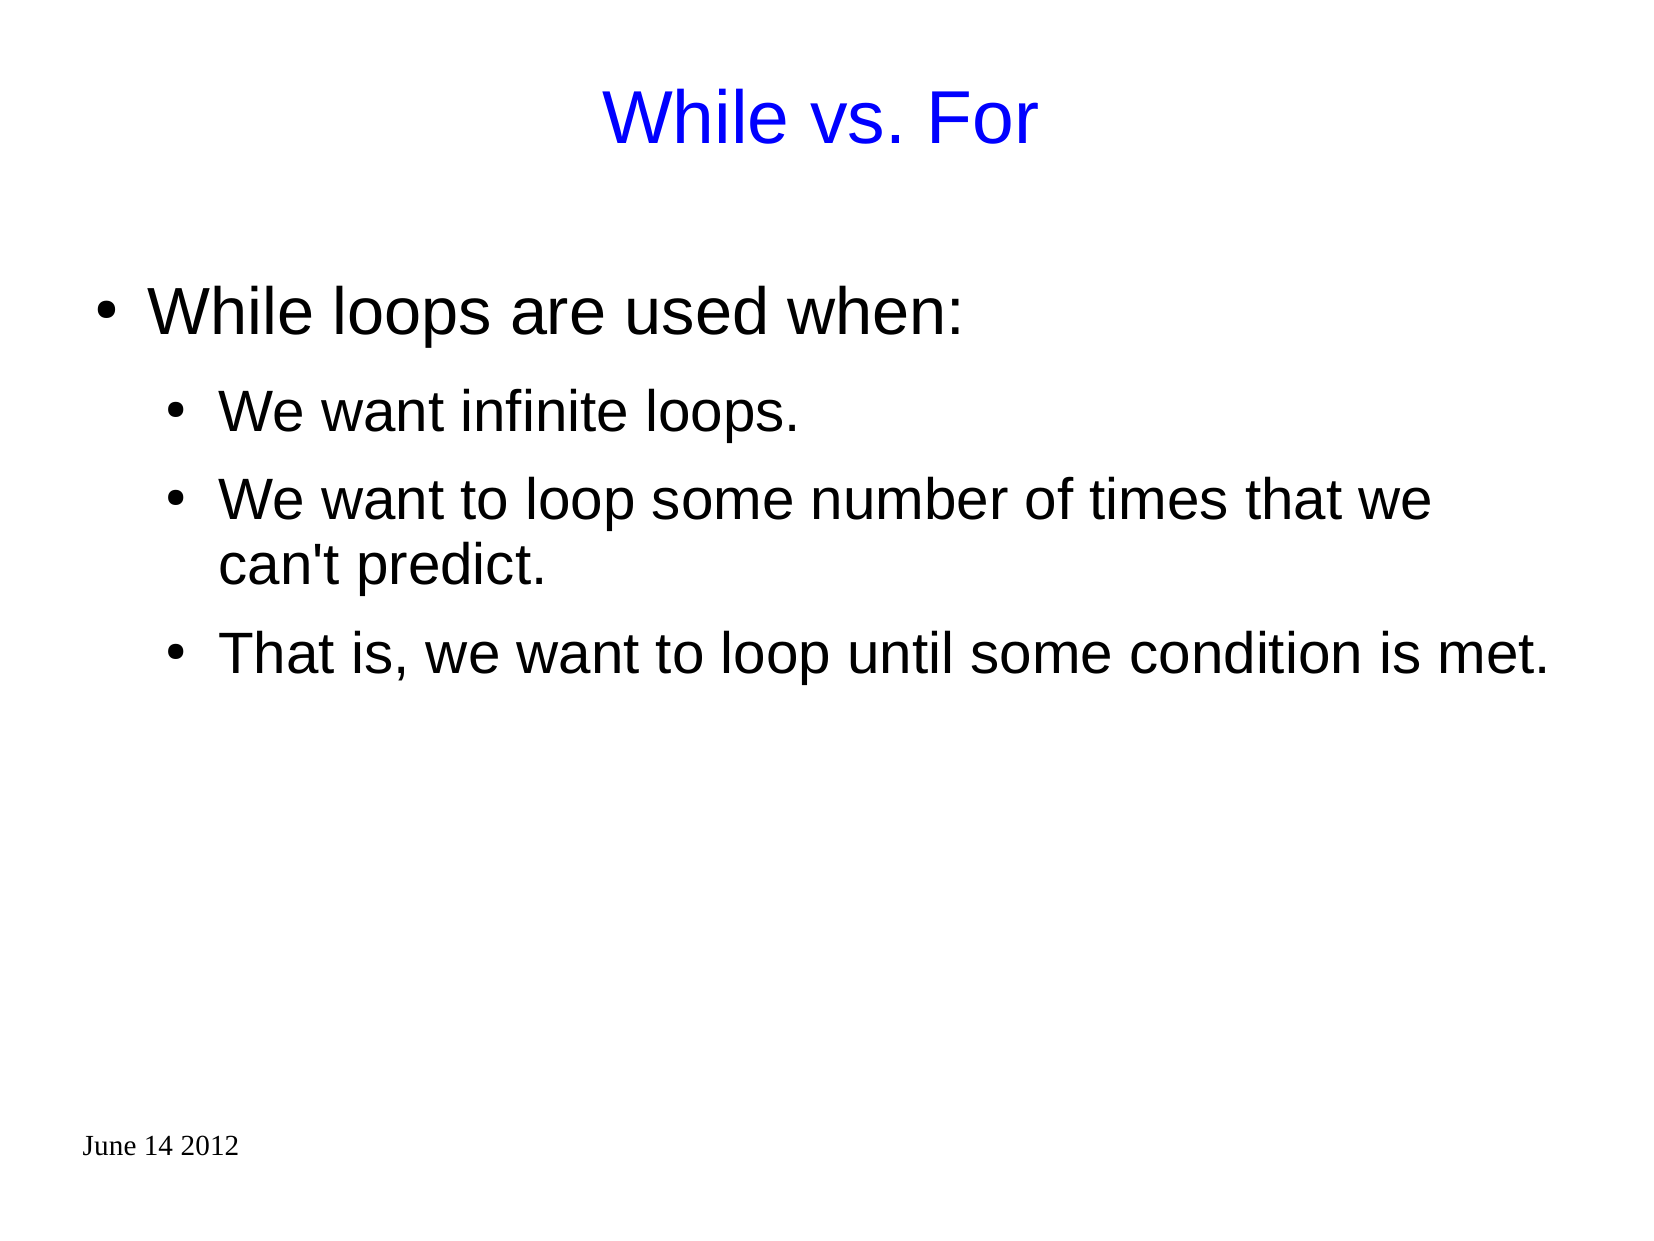

# While vs. For
While loops are used when:
We want infinite loops.
We want to loop some number of times that we can't predict.
That is, we want to loop until some condition is met.
June 14 2012